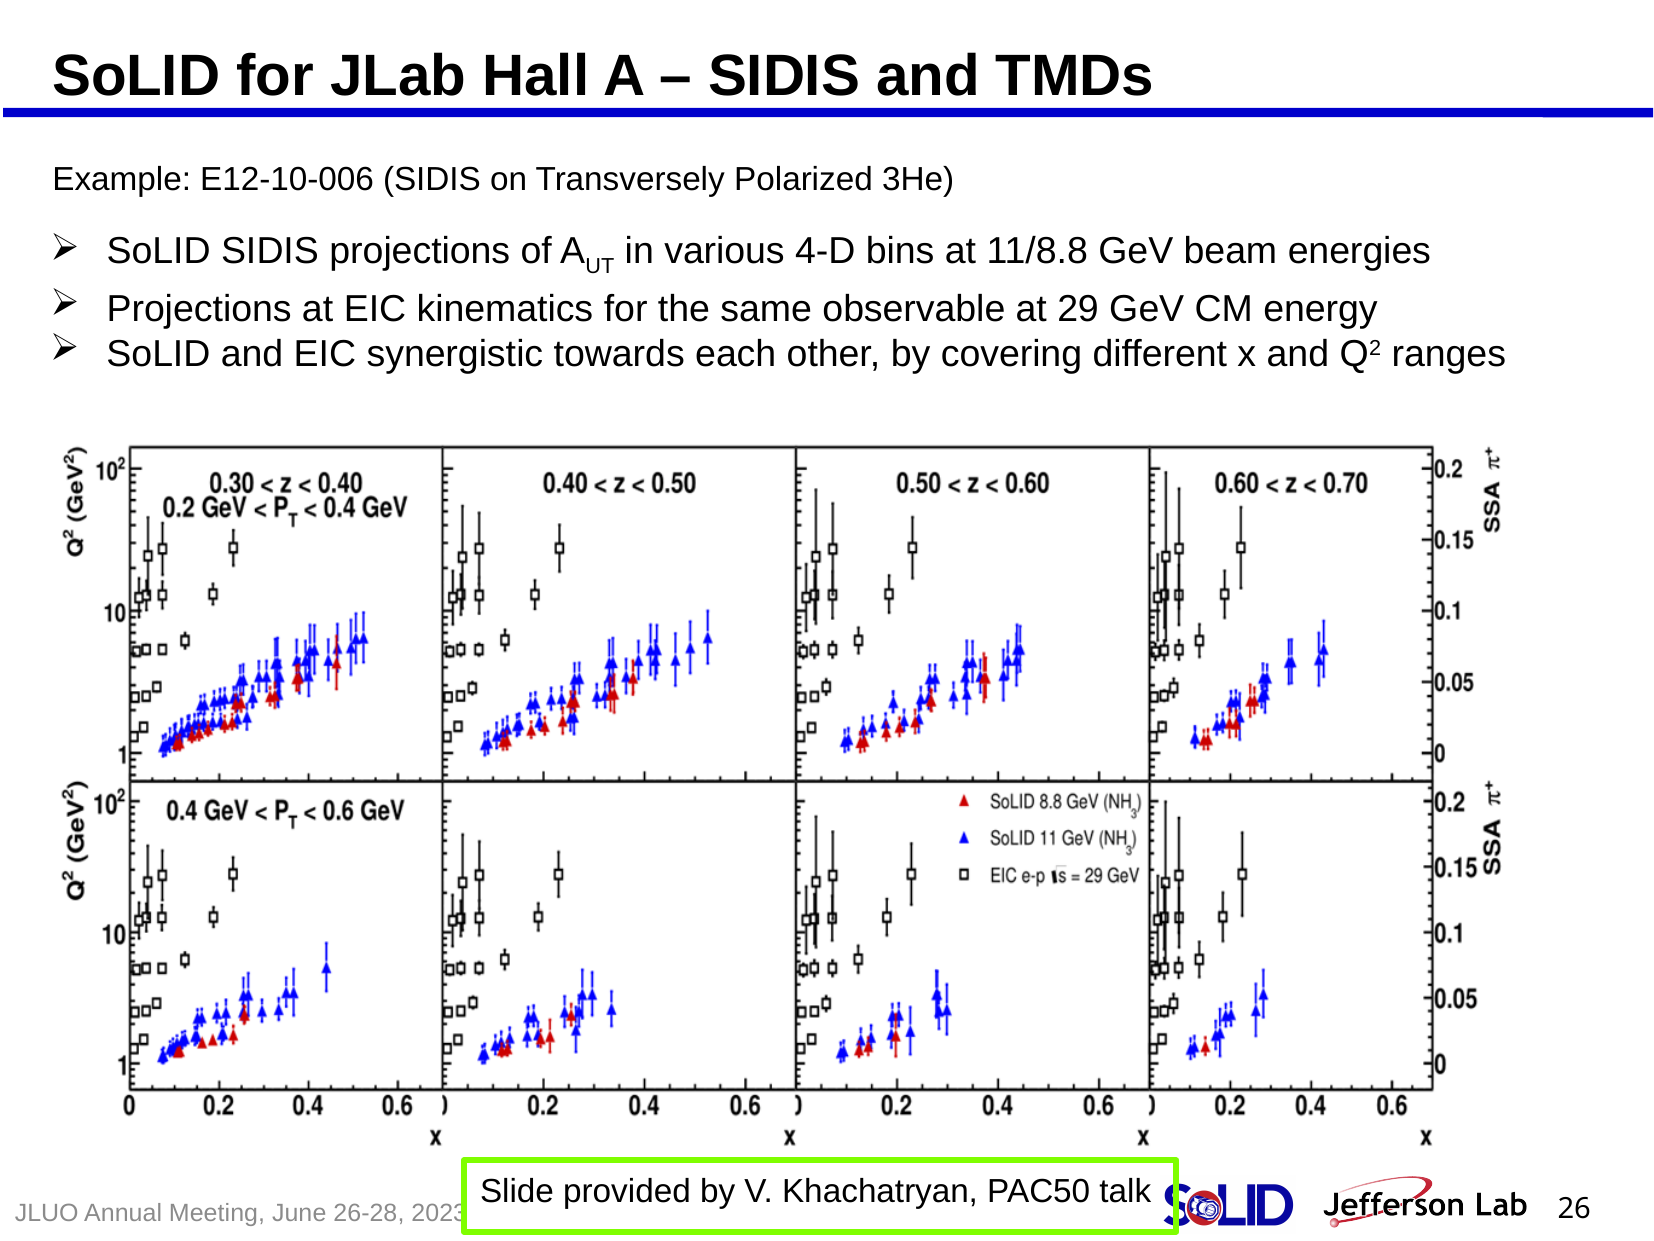

SoLID for JLab Hall A – SIDIS and TMDs
Example: E12-10-006 (SIDIS on Transversely Polarized 3He)
SoLID SIDIS projections of AUT in various 4-D bins at 11/8.8 GeV beam energies
Projections at EIC kinematics for the same observable at 29 GeV CM energy
SoLID and EIC synergistic towards each other, by covering different x and Q2 ranges
Slide provided by V. Khachatryan, PAC50 talk